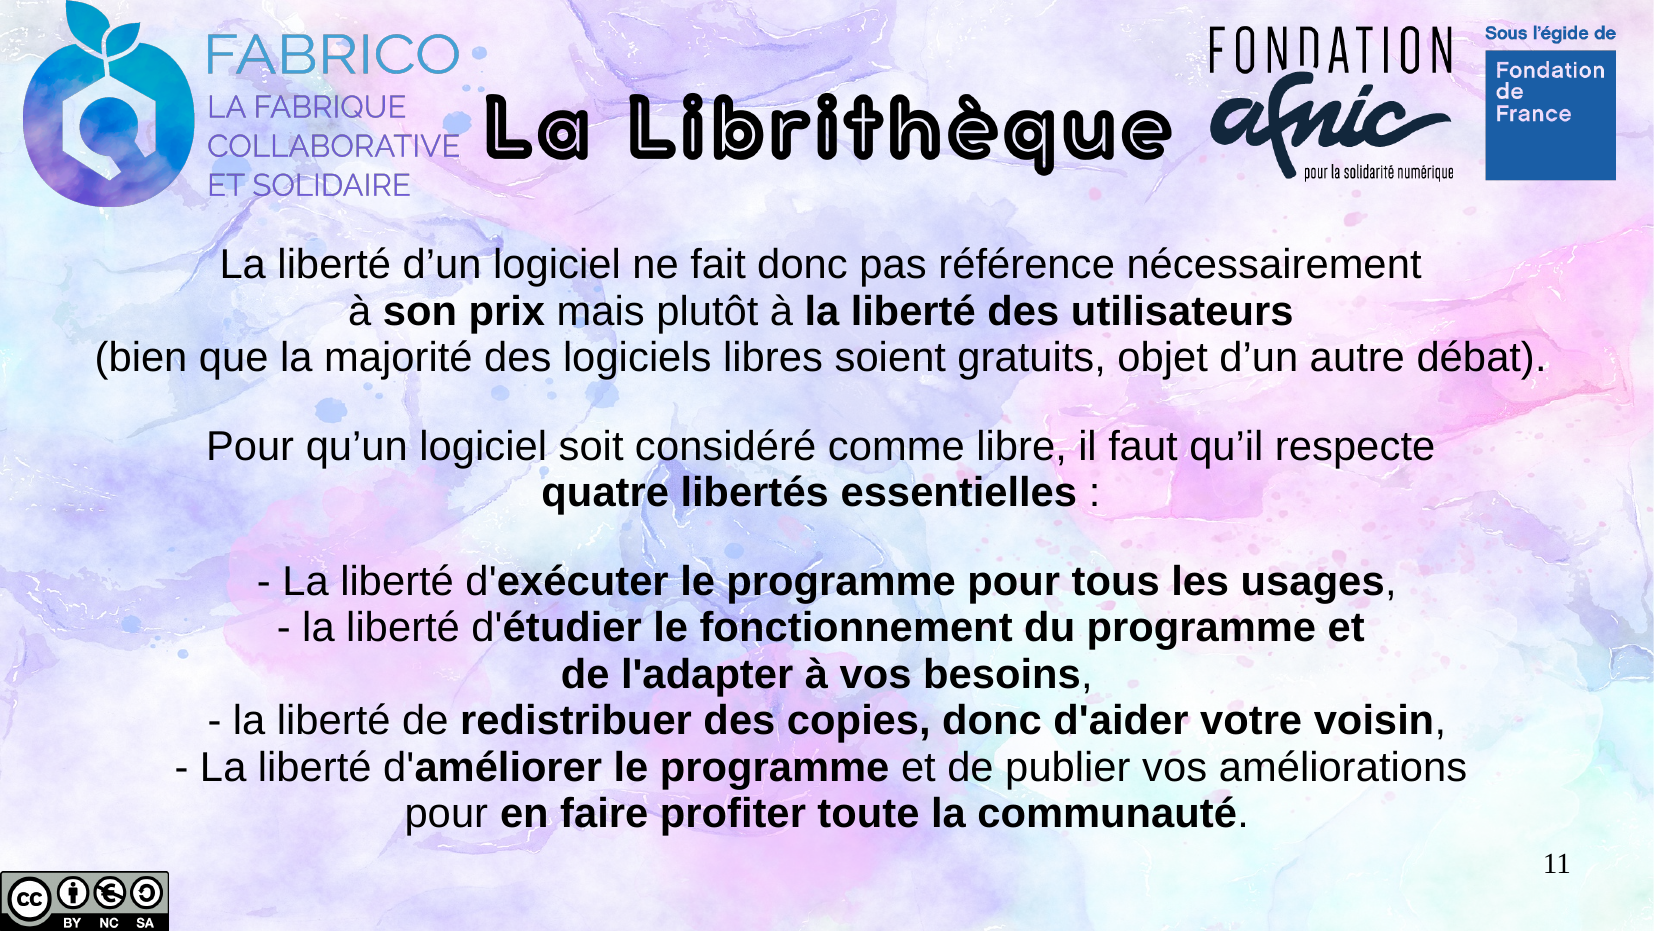

La liberté d’un logiciel ne fait donc pas référence nécessairement
à son prix mais plutôt à la liberté des utilisateurs
(bien que la majorité des logiciels libres soient gratuits, objet d’un autre débat).
Pour qu’un logiciel soit considéré comme libre, il faut qu’il respecte
quatre libertés essentielles :
- La liberté d'exécuter le programme pour tous les usages,
- la liberté d'étudier le fonctionnement du programme et
de l'adapter à vos besoins,
- la liberté de redistribuer des copies, donc d'aider votre voisin,
- La liberté d'améliorer le programme et de publier vos améliorations
pour en faire profiter toute la communauté.
11